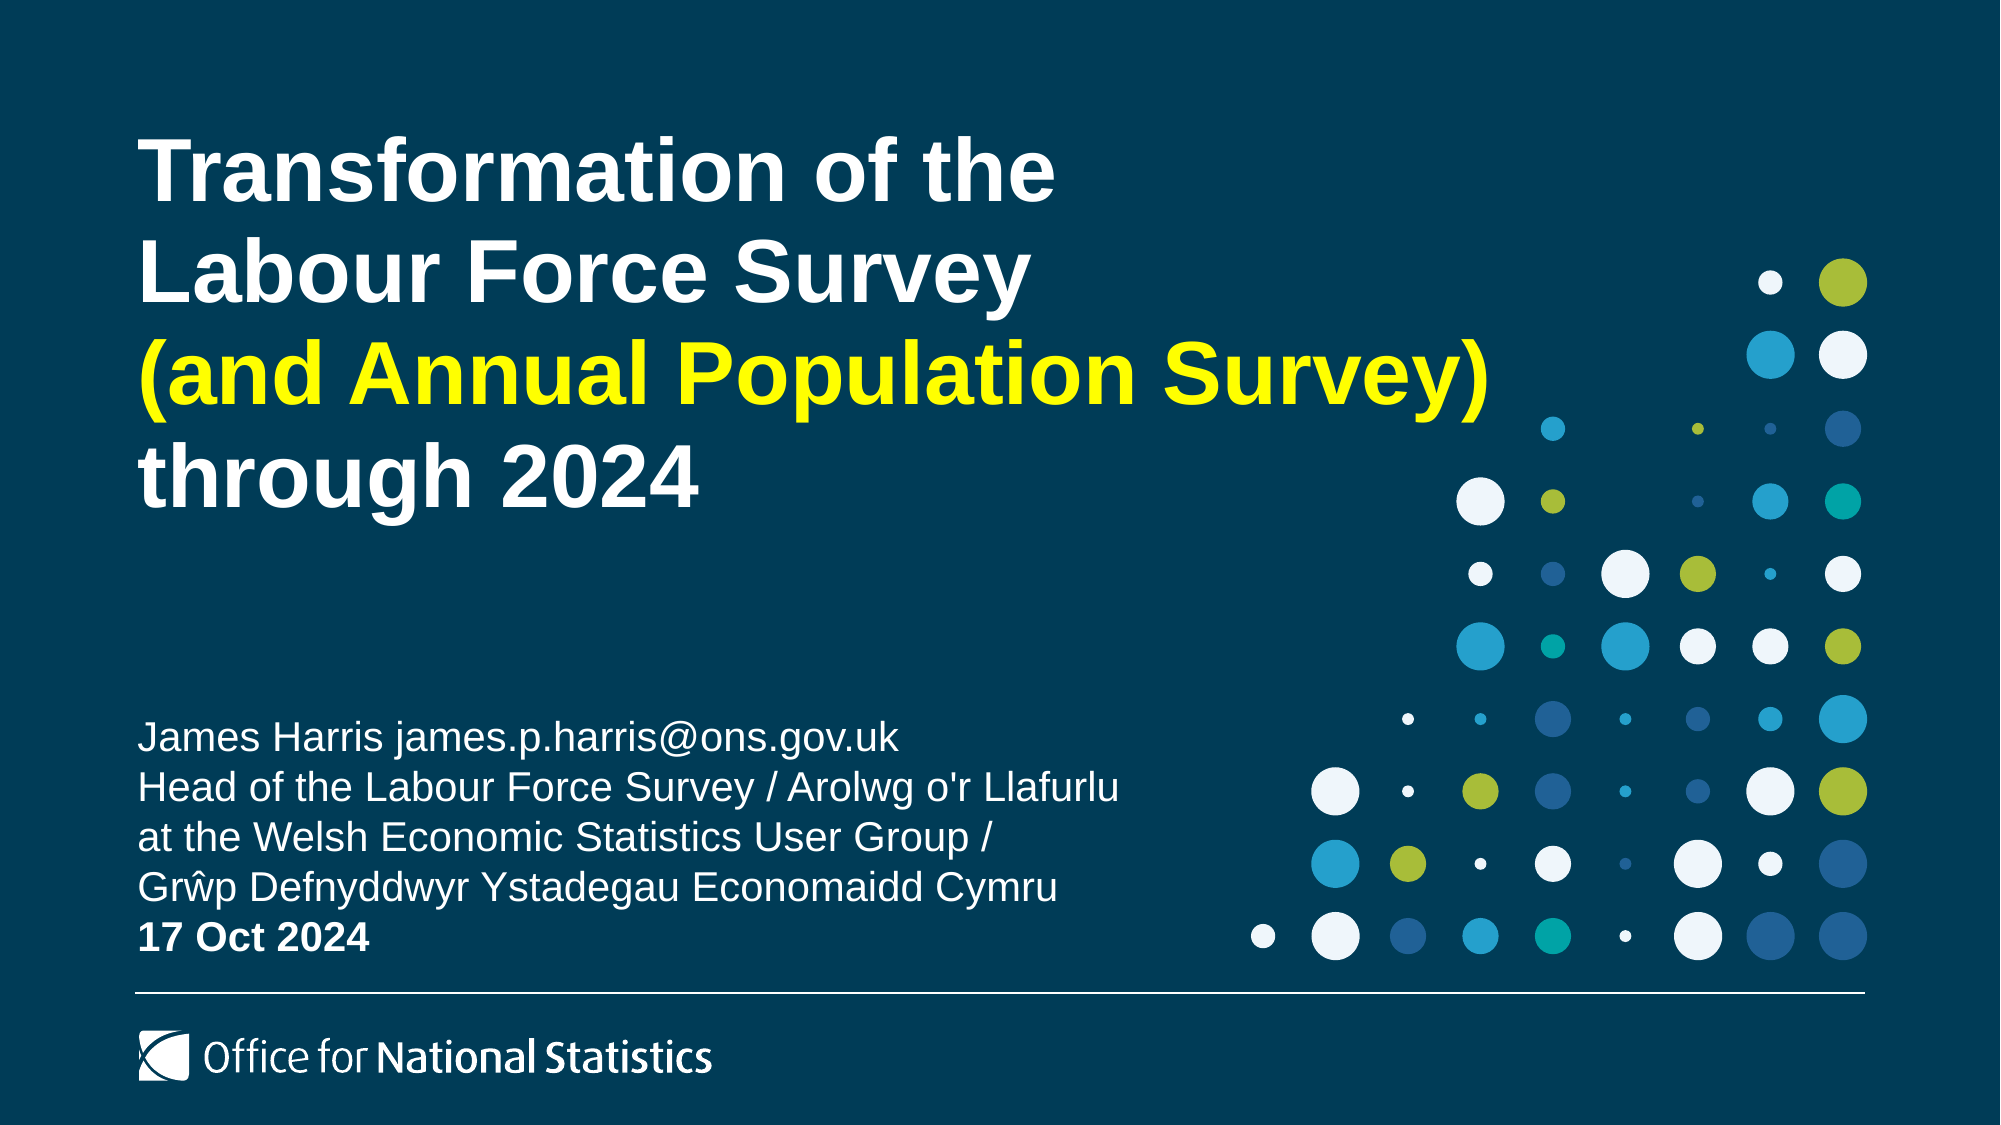

# Transformation of the Labour Force Survey (and Annual Population Survey) through 2024
James Harris james.p.harris@ons.gov.uk
Head of the Labour Force Survey / Arolwg o'r Llafurlu
at the Welsh Economic Statistics User Group /
Grŵp Defnyddwyr Ystadegau Economaidd Cymru
17 Oct 2024